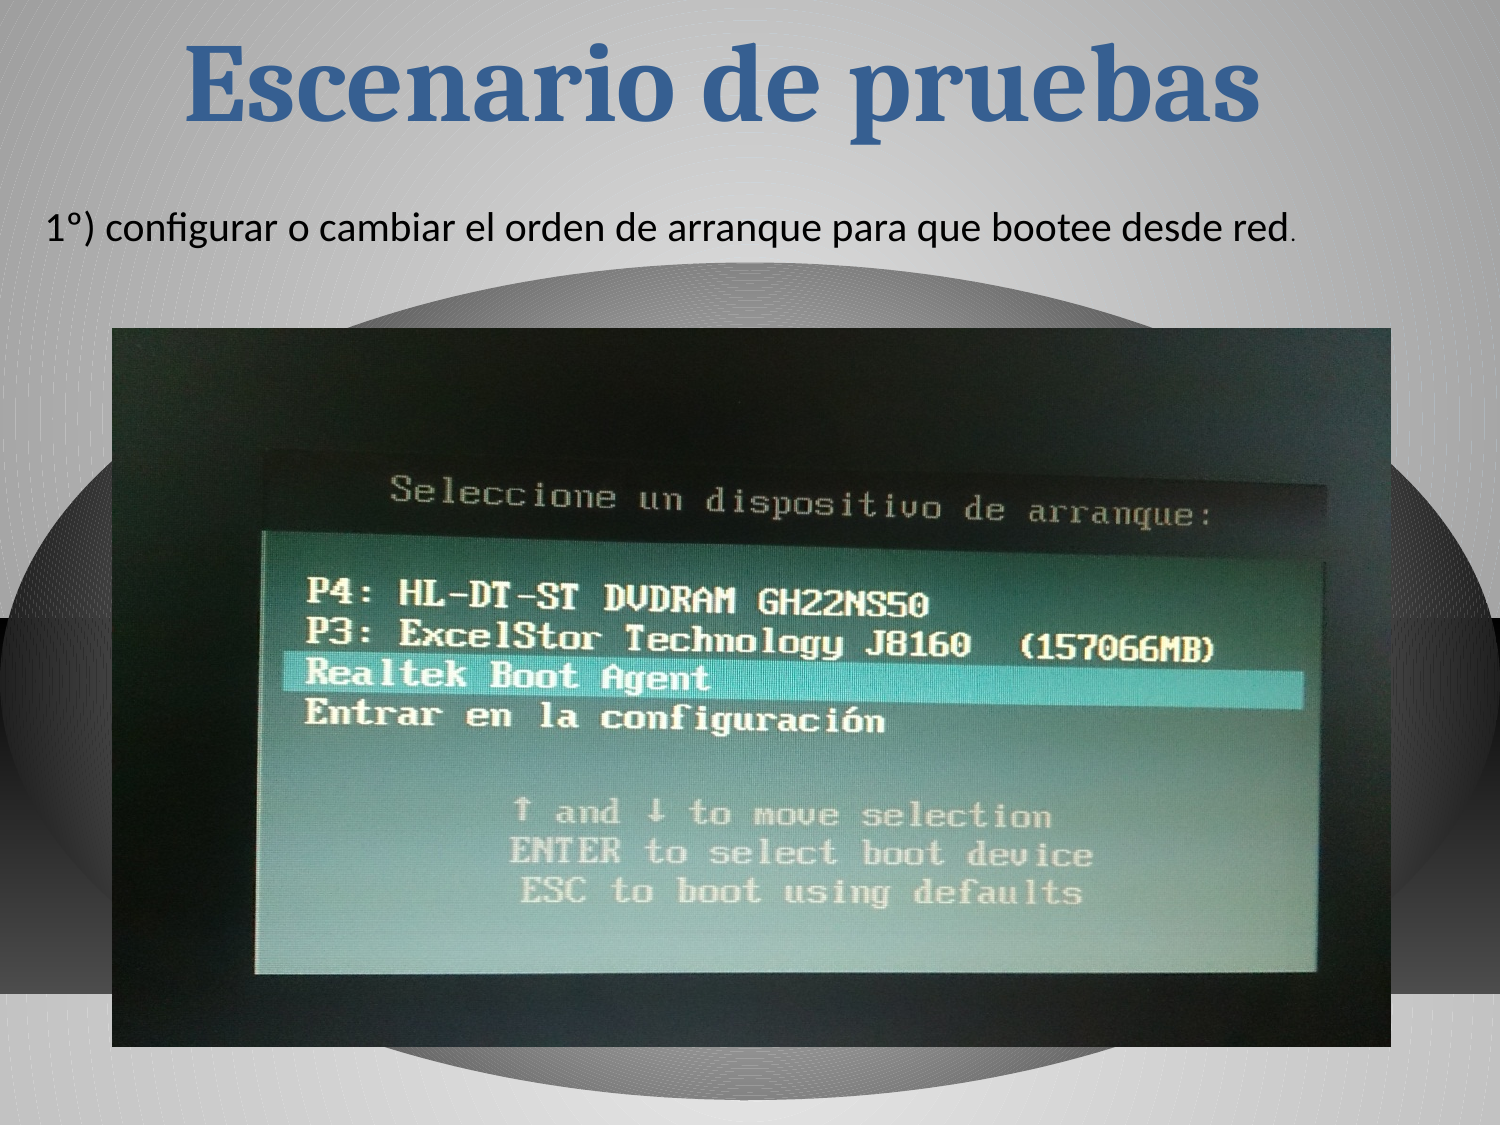

Escenario de pruebas
1º) configurar o cambiar el orden de arranque para que bootee desde red.